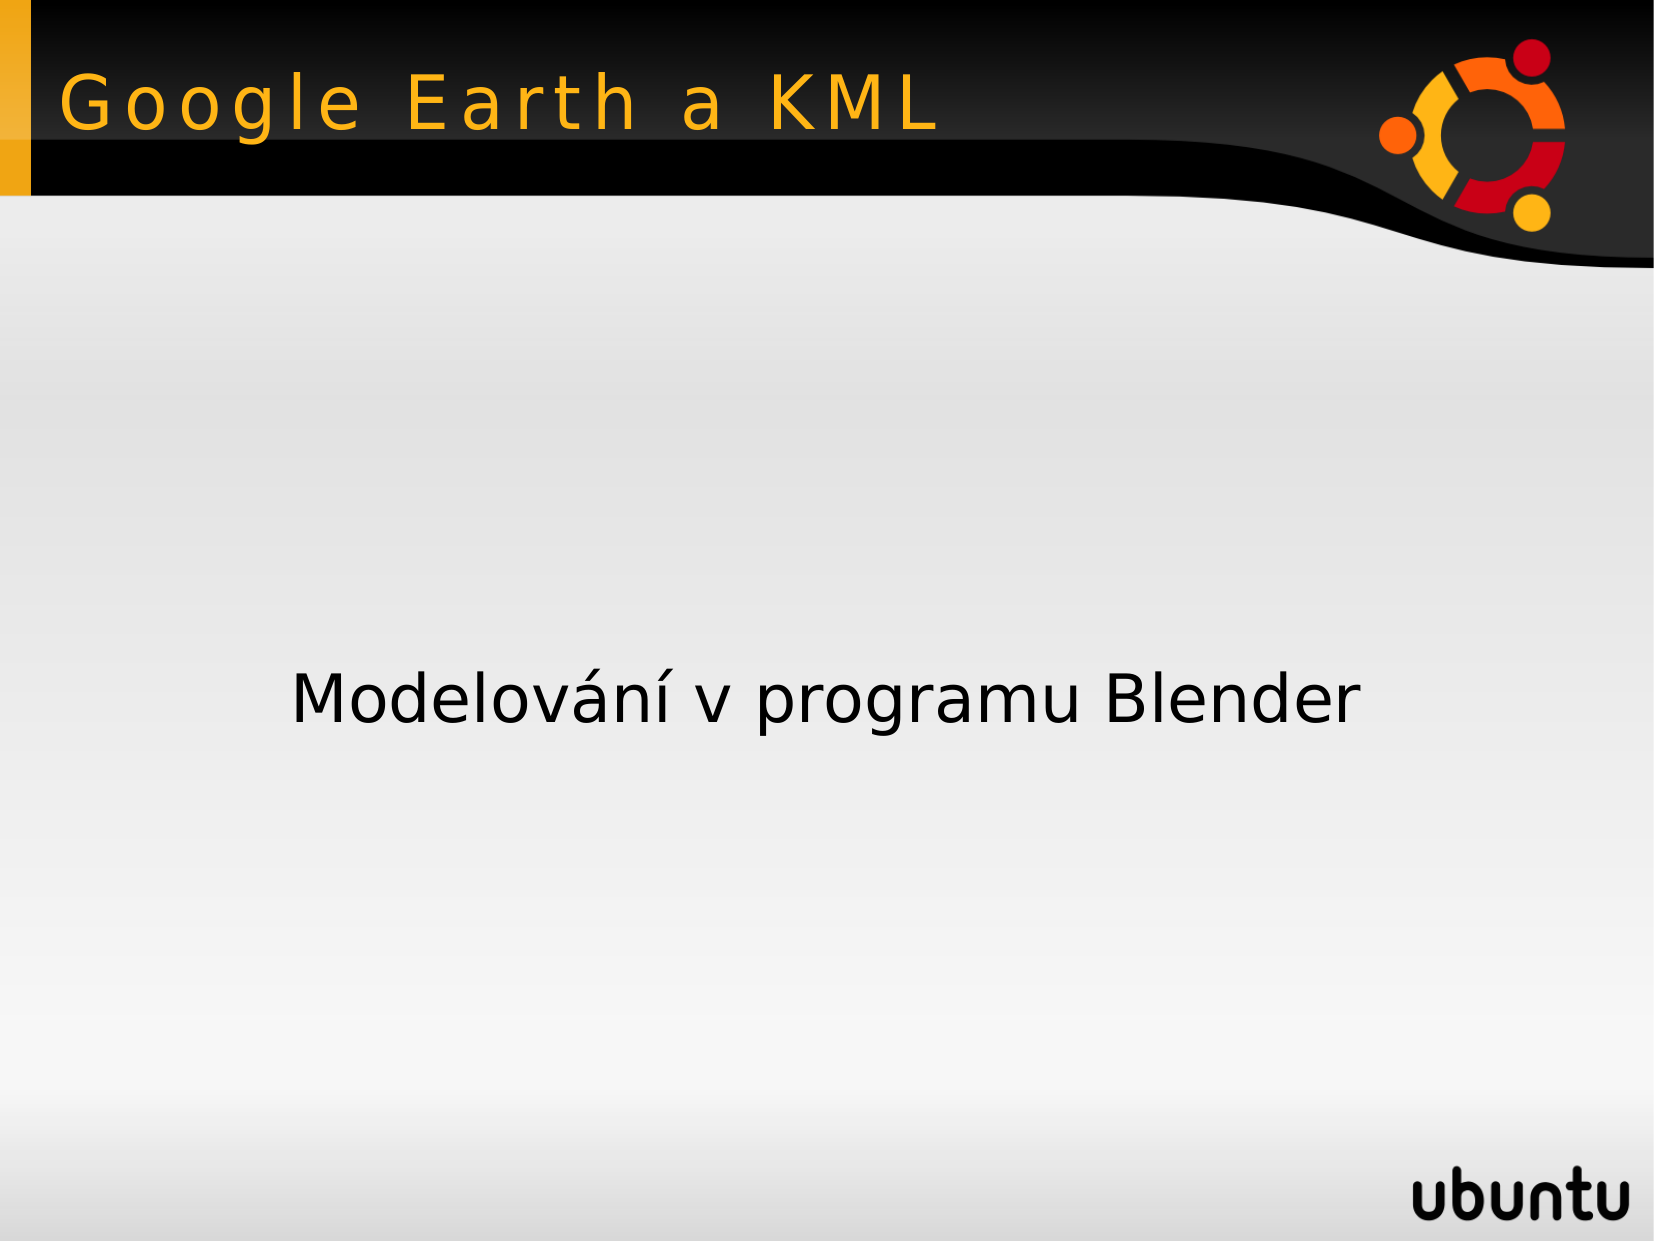

# Google Earth a KML
Modelování v programu Blender